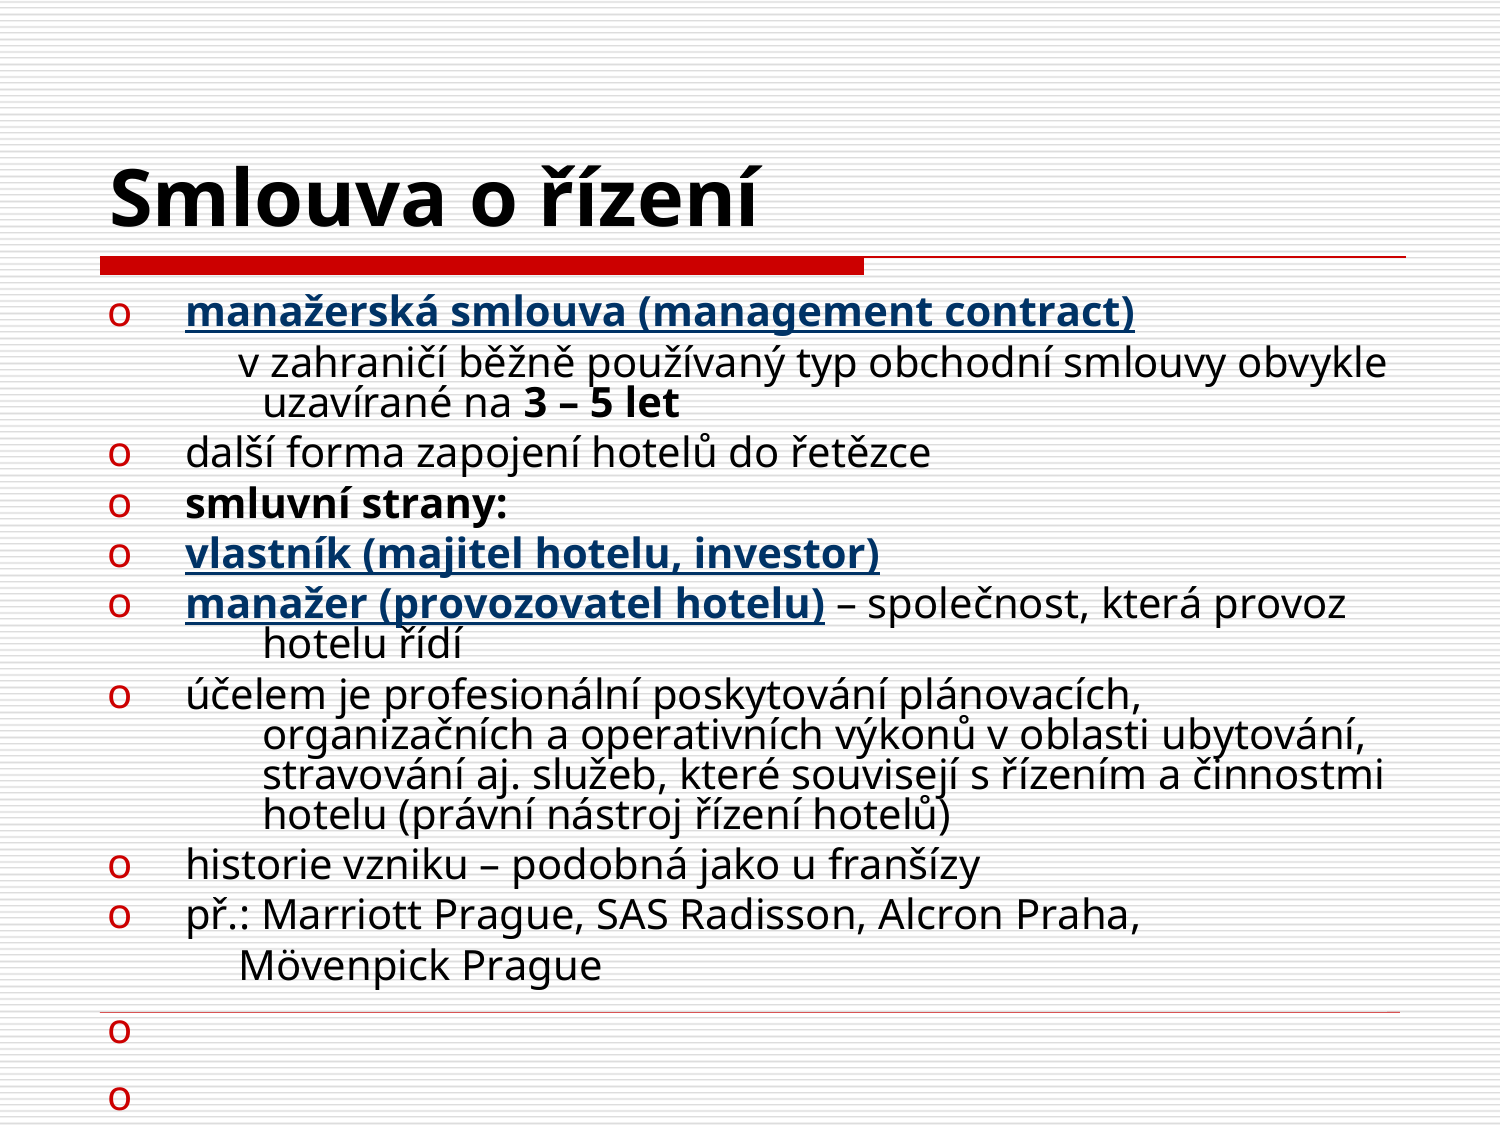

# Smlouva o řízení
manažerská smlouva (management contract)
 v zahraničí běžně používaný typ obchodní smlouvy obvykle uzavírané na 3 – 5 let
další forma zapojení hotelů do řetězce
smluvní strany:
vlastník (majitel hotelu, investor)
manažer (provozovatel hotelu) – společnost, která provoz hotelu řídí
účelem je profesionální poskytování plánovacích, organizačních a operativních výkonů v oblasti ubytování, stravování aj. služeb, které souvisejí s řízením a činnostmi hotelu (právní nástroj řízení hotelů)
historie vzniku – podobná jako u franšízy
př.: Marriott Prague, SAS Radisson, Alcron Praha,
 Mövenpick Prague